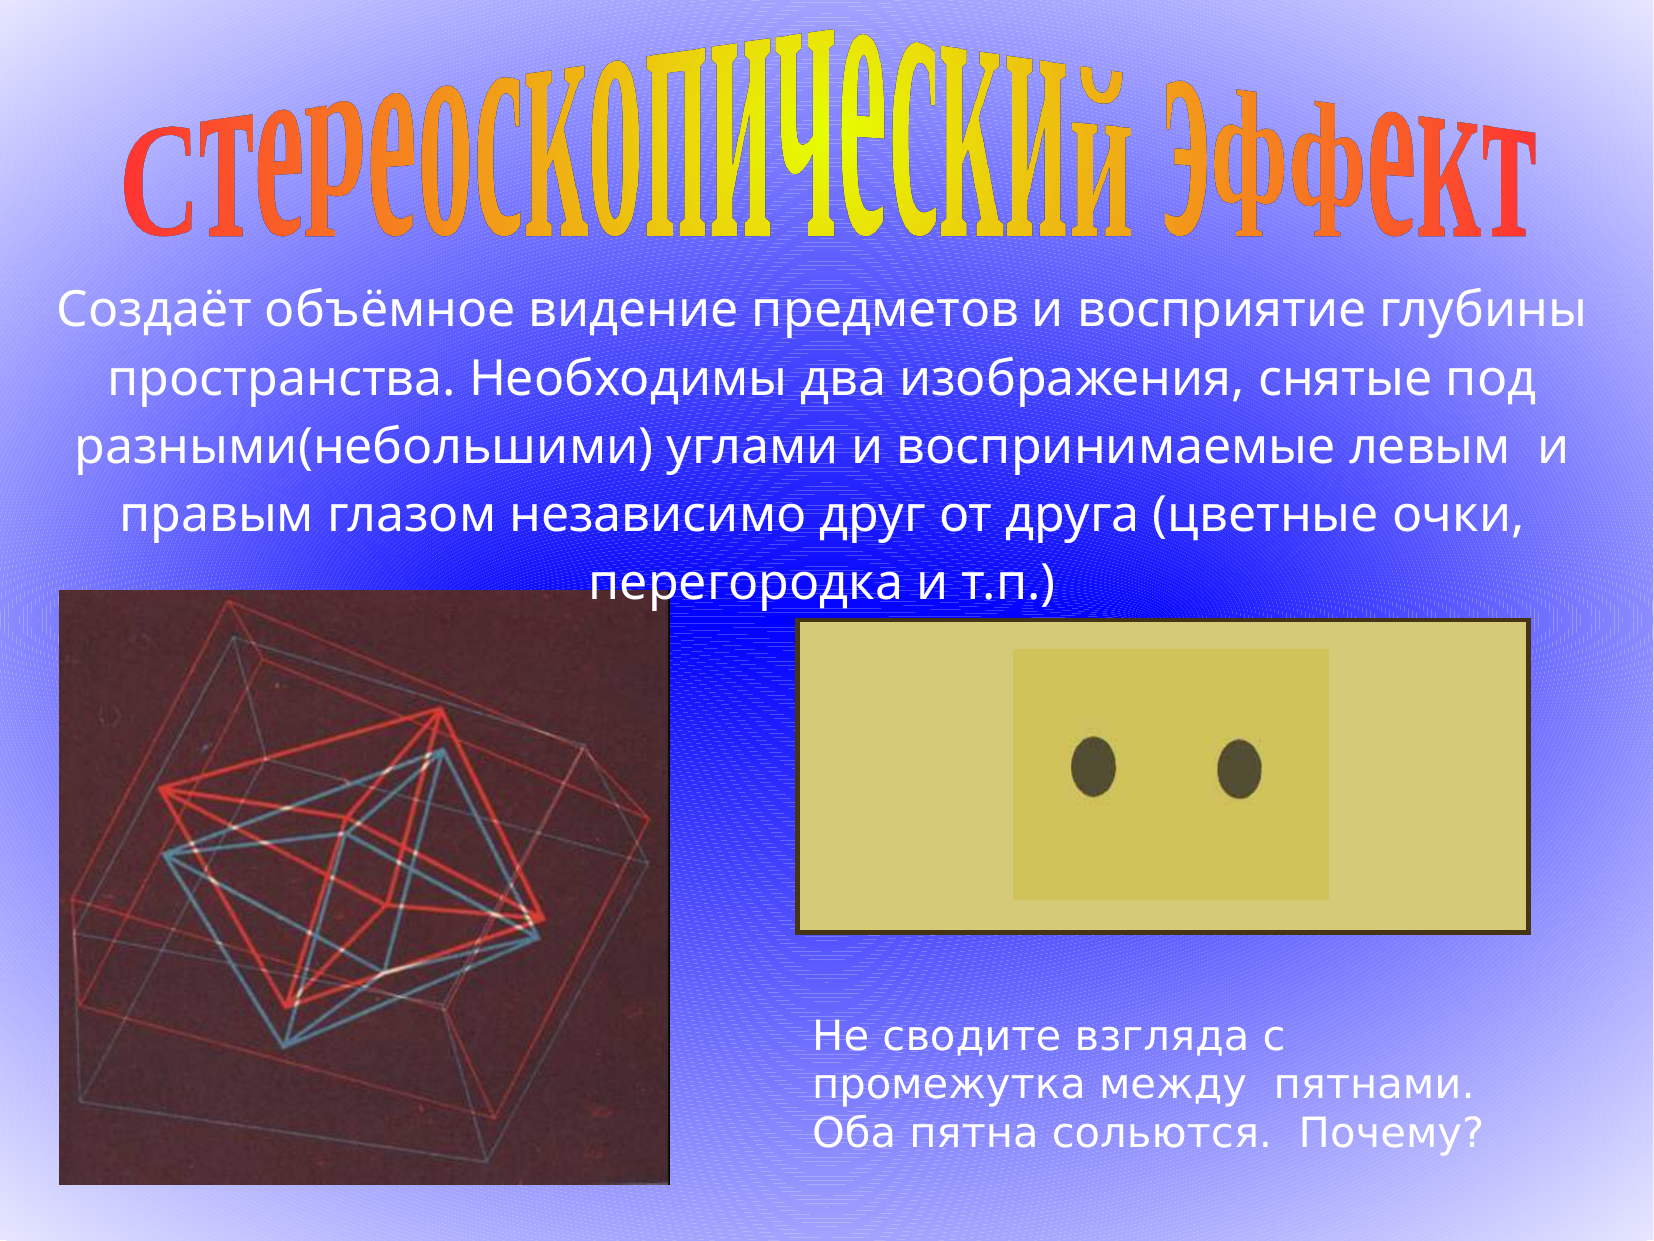

Стереоскопический эффект
Создаёт объёмное видение предметов и восприятие глубины пространства. Необходимы два изображения, снятые под разными(небольшими) углами и воспринимаемые левым и правым глазом независимо друг от друга (цветные очки, перегородка и т.п.)
Не сводите взгляда с промежутка между пятнами. Оба пятна сольются. Почему?